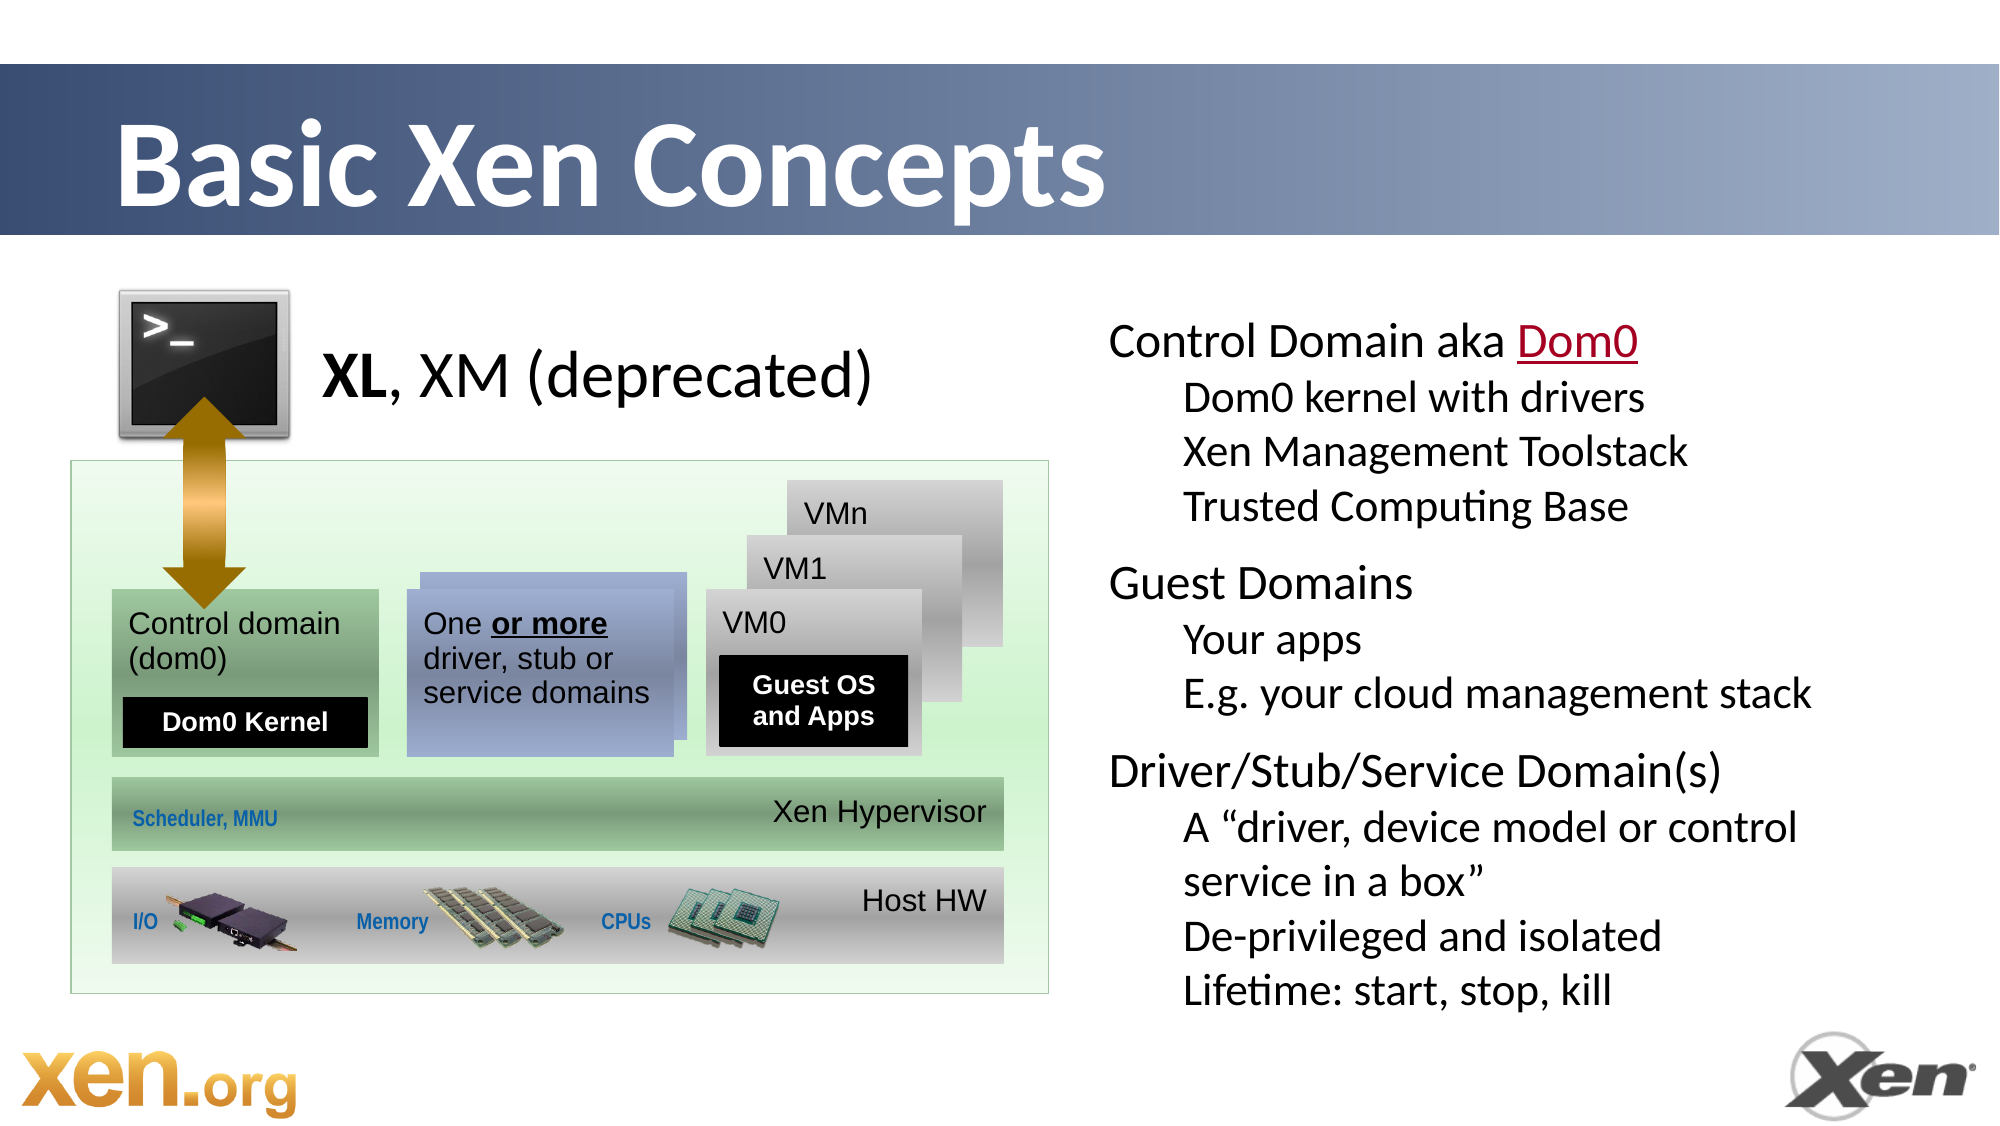

# Basic Xen Concepts
Control Domain aka Dom0
Dom0 kernel with drivers
Xen Management Toolstack
Trusted Computing Base
Guest Domains
Your apps
E.g. your cloud management stack
Driver/Stub/Service Domain(s)
A “driver, device model or control service in a box”
De-privileged and isolated
Lifetime: start, stop, kill
XL, XM (deprecated)
VMn
VM1
VM0
Guest OS
and Apps
One or more
driver, stub or
service domains
Control domain
(dom0)
Dom0 Kernel
Xen Hypervisor
Scheduler, MMU
Host HW
I/O
Memory
CPUs